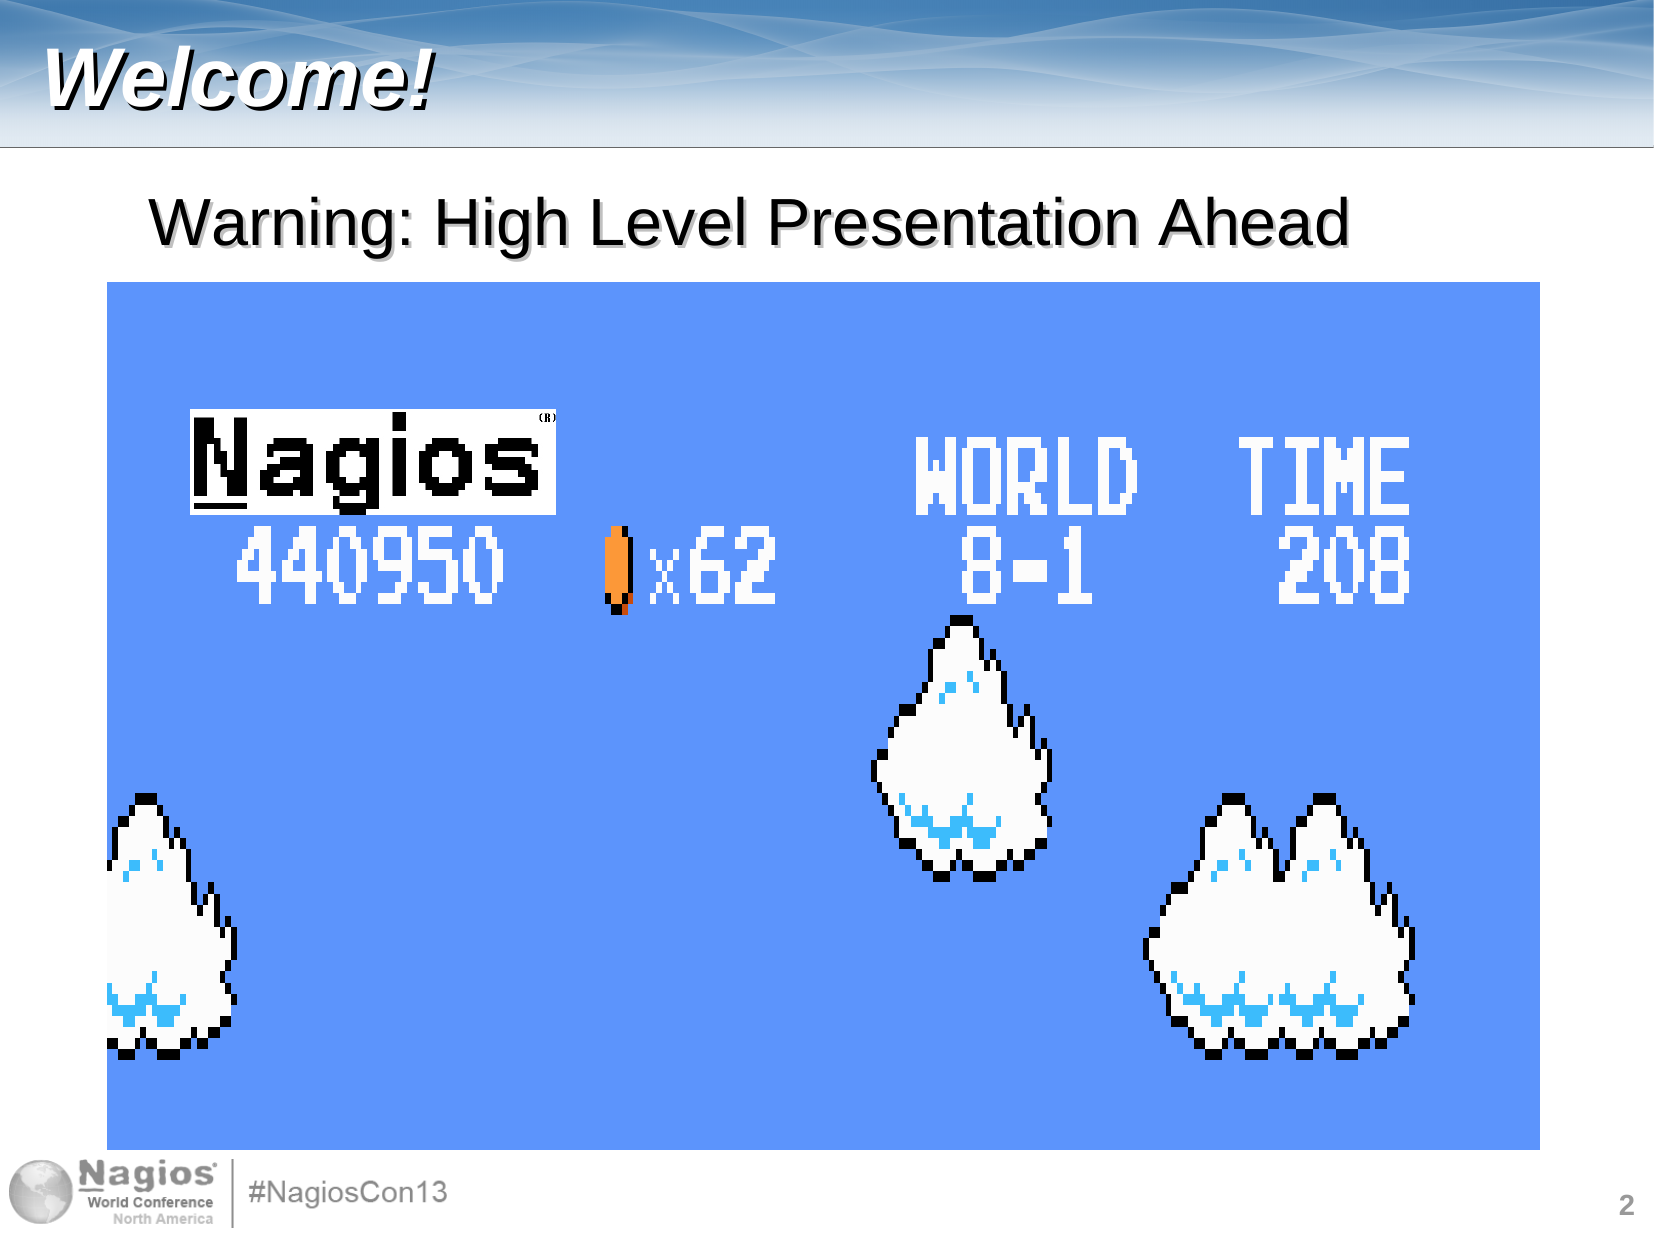

# Welcome!
Warning: High Level Presentation Ahead
2